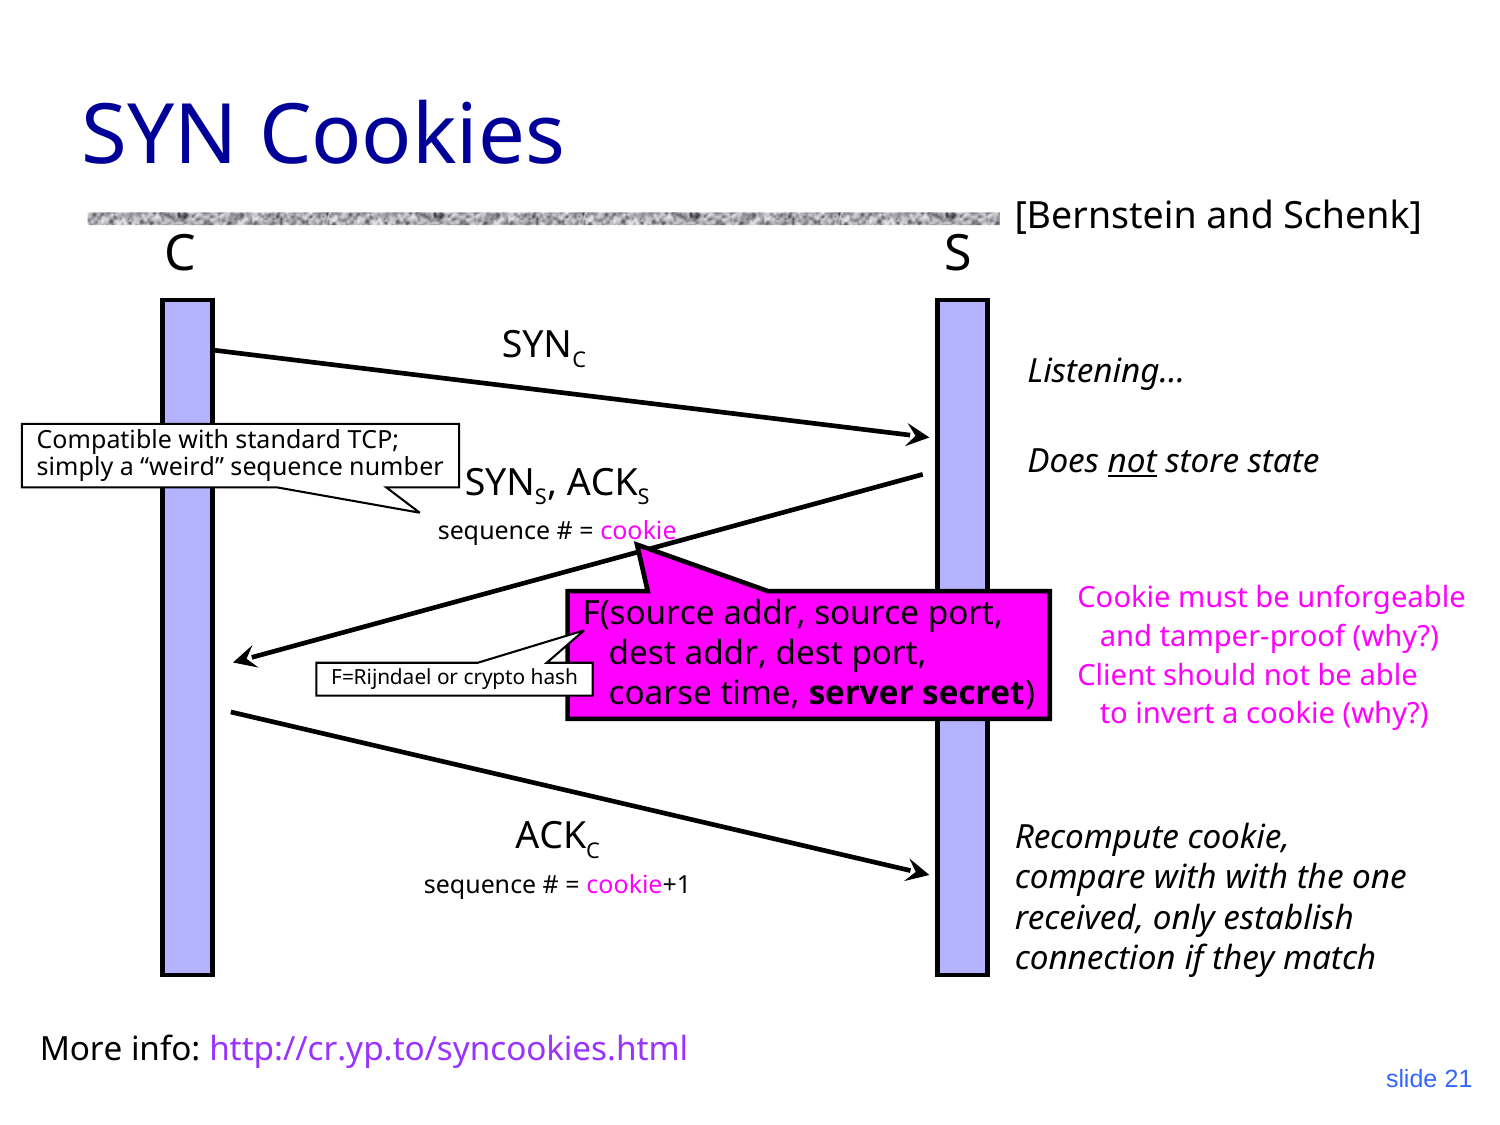

# SYN Cookies
[Bernstein and Schenk]
C
S
SYNC
Listening…
Compatible with standard TCP;
simply a “weird” sequence number
Does not store state
SYNS, ACKS
sequence # = cookie
Cookie must be unforgeable
 and tamper-proof (why?)
Client should not be able
 to invert a cookie (why?)
F(source addr, source port,
 dest addr, dest port,
 coarse time, server secret)
F=Rijndael or crypto hash
ACKC
sequence # = cookie+1
Recompute cookie,
compare with with the one
received, only establish
connection if they match
More info: http://cr.yp.to/syncookies.html
slide